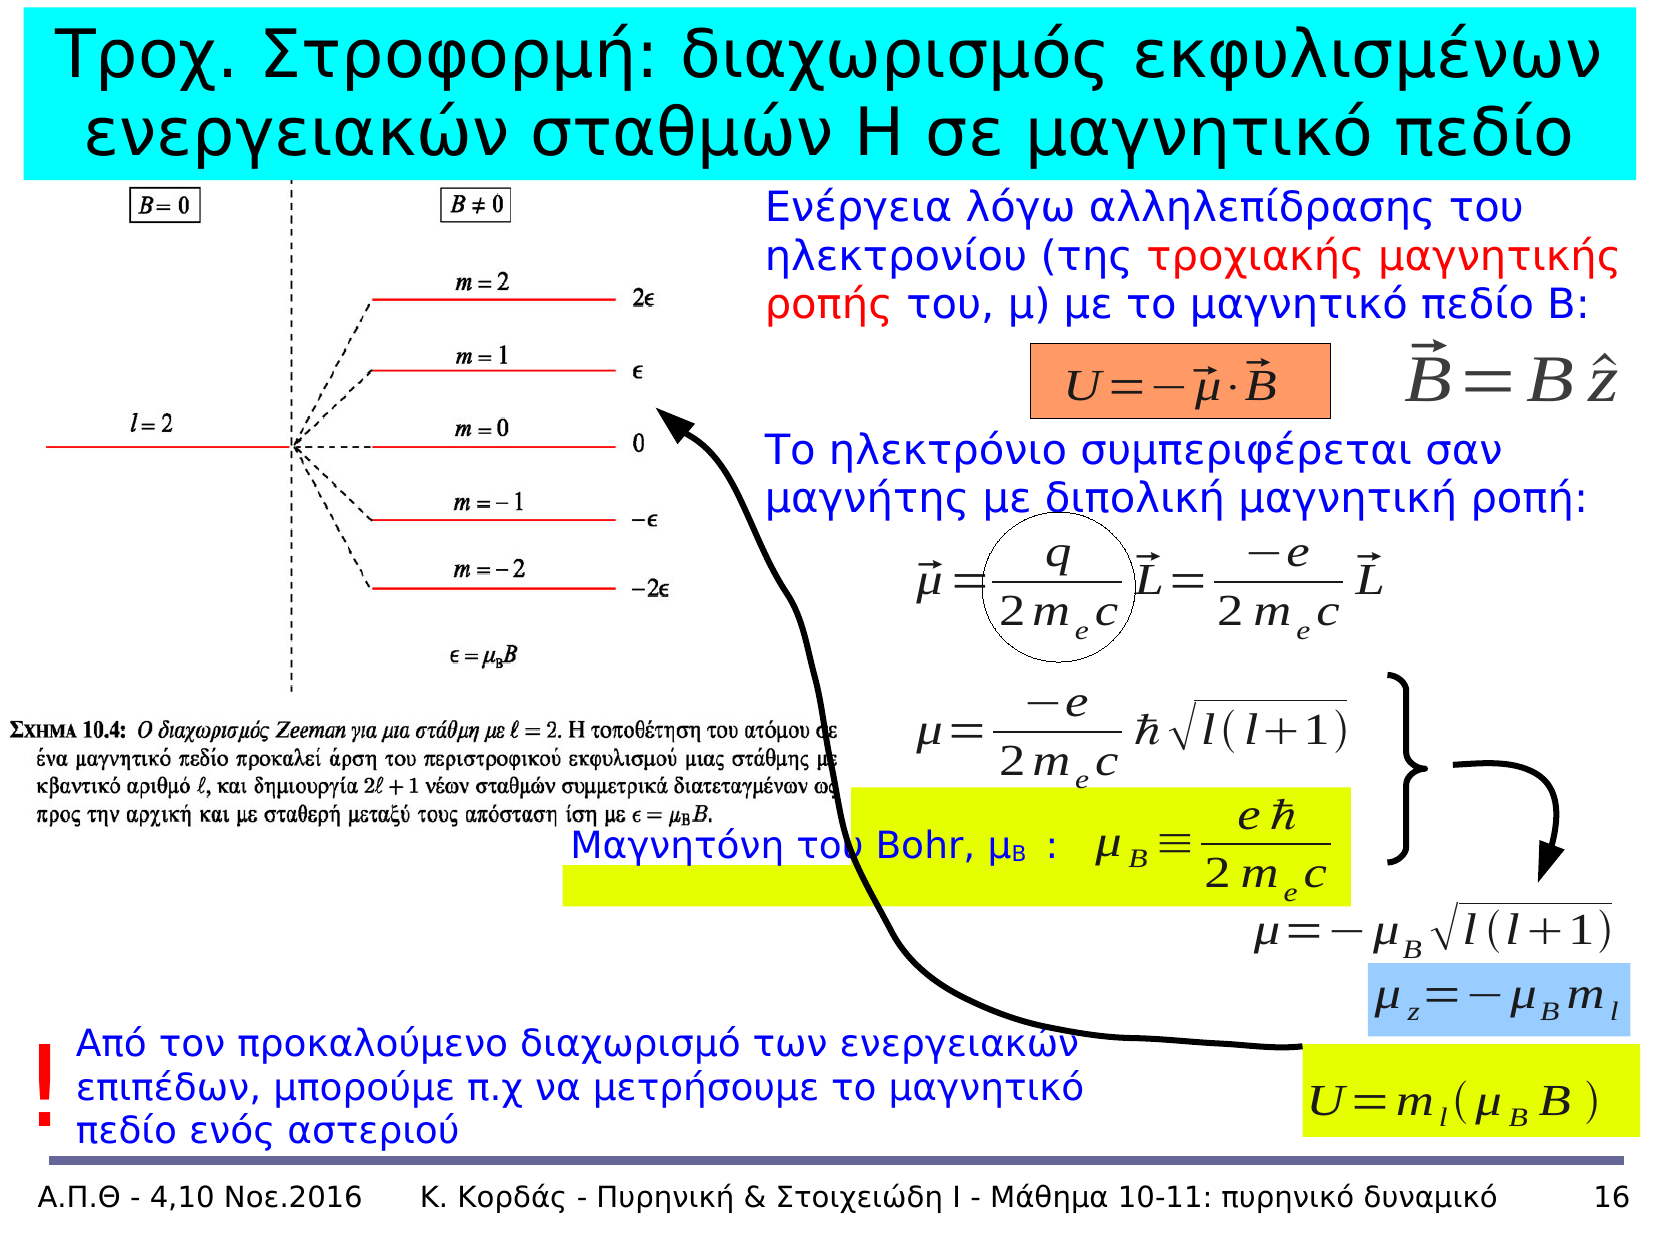

# Τροχ. Στροφορμή: διαχωρισμός εκφυλισμένων ενεργειακών σταθμών Η σε μαγνητικό πεδίο
Ενέργεια λόγω αλληλεπίδρασης του ηλεκτρονίου (της τροχιακής μαγνητικής ροπής του, μ) με το μαγνητικό πεδίο Β:
Το ηλεκτρόνιο συμπεριφέρεται σαν μαγνήτης με διπολική μαγνητική ροπή:
Μαγνητόνη του Bohr, μΒ :
!
Από τον προκαλούμενο διαχωρισμό των ενεργειακών επιπέδων, μπορούμε π.χ να μετρήσουμε το μαγνητικό πεδίο ενός αστεριού
Α.Π.Θ - 4,10 Νοε.2016
Κ. Κορδάς - Πυρηνική & Στοιχειώδη Ι - Μάθημα 10-11: πυρηνικό δυναμικό
16